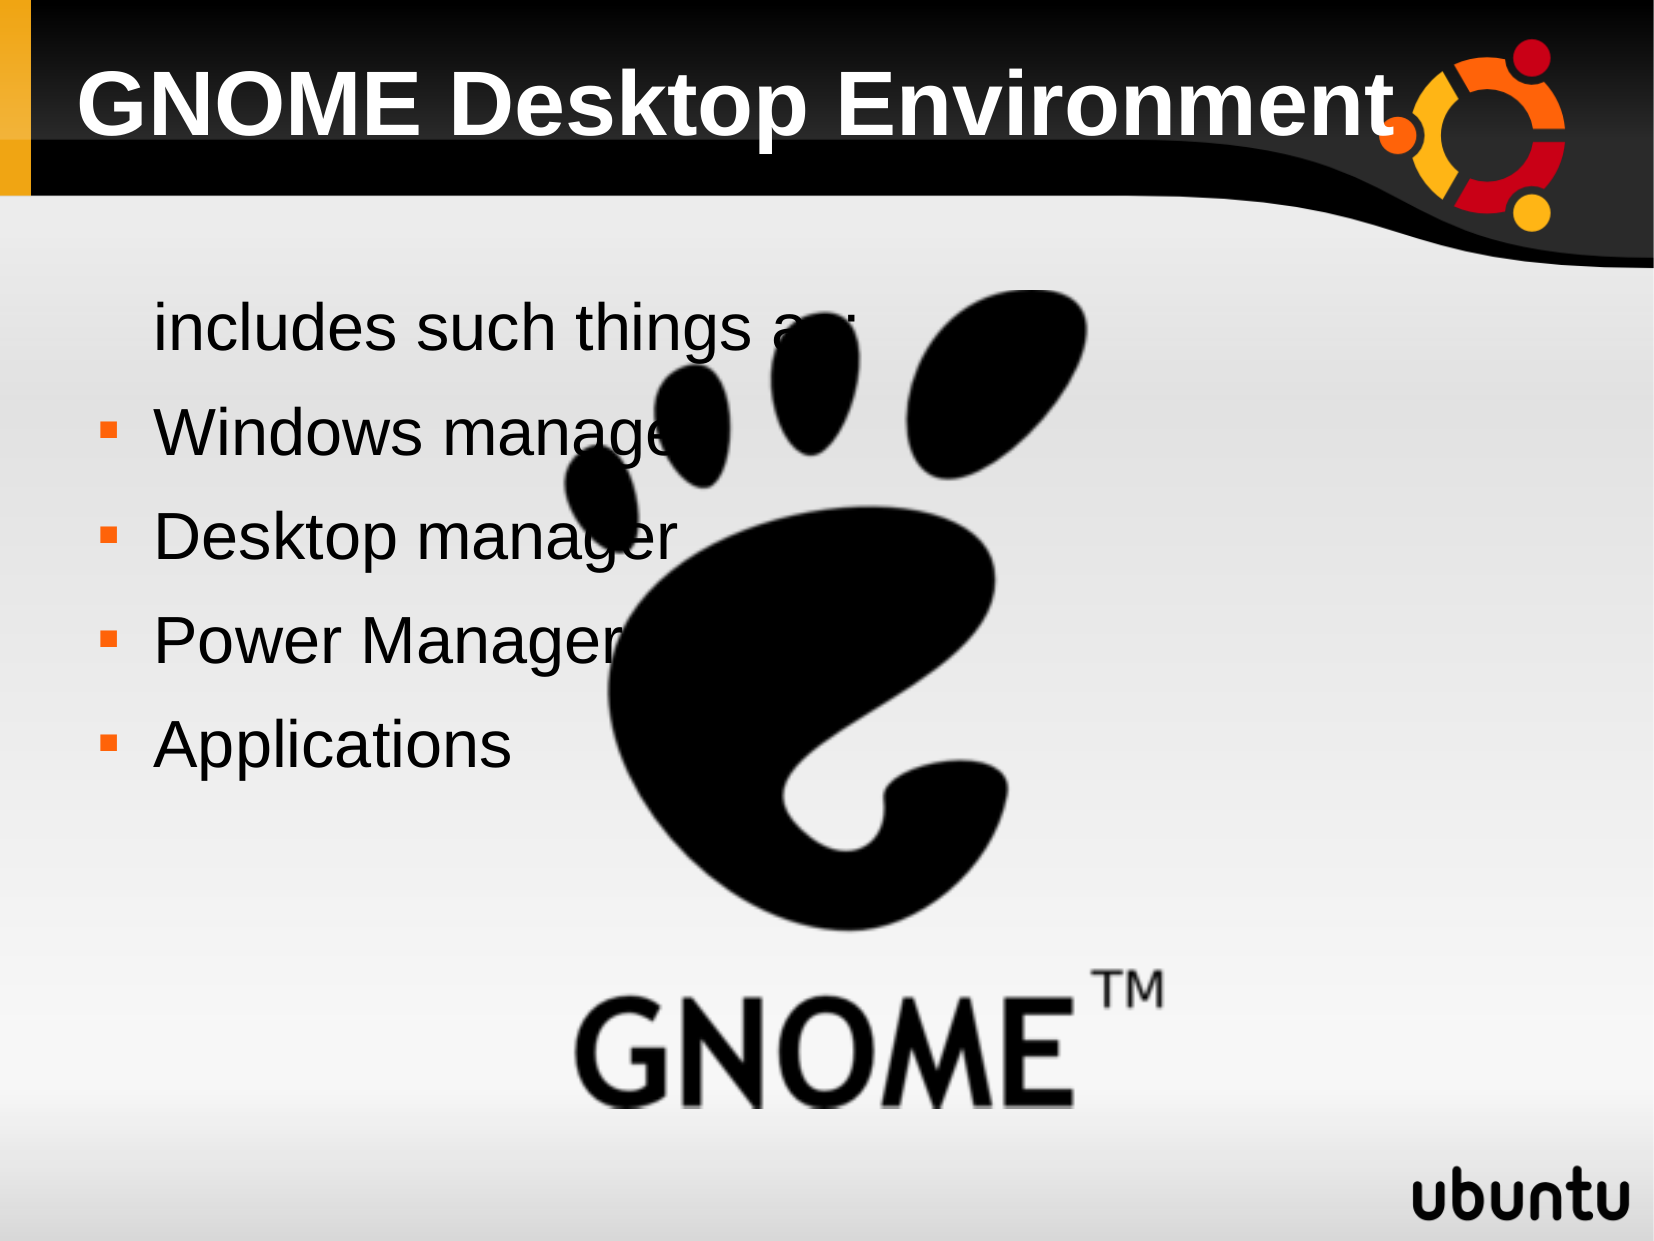

# GNOME Desktop Environment
includes such things as:
Windows manager
Desktop manager
Power Manager
Applications